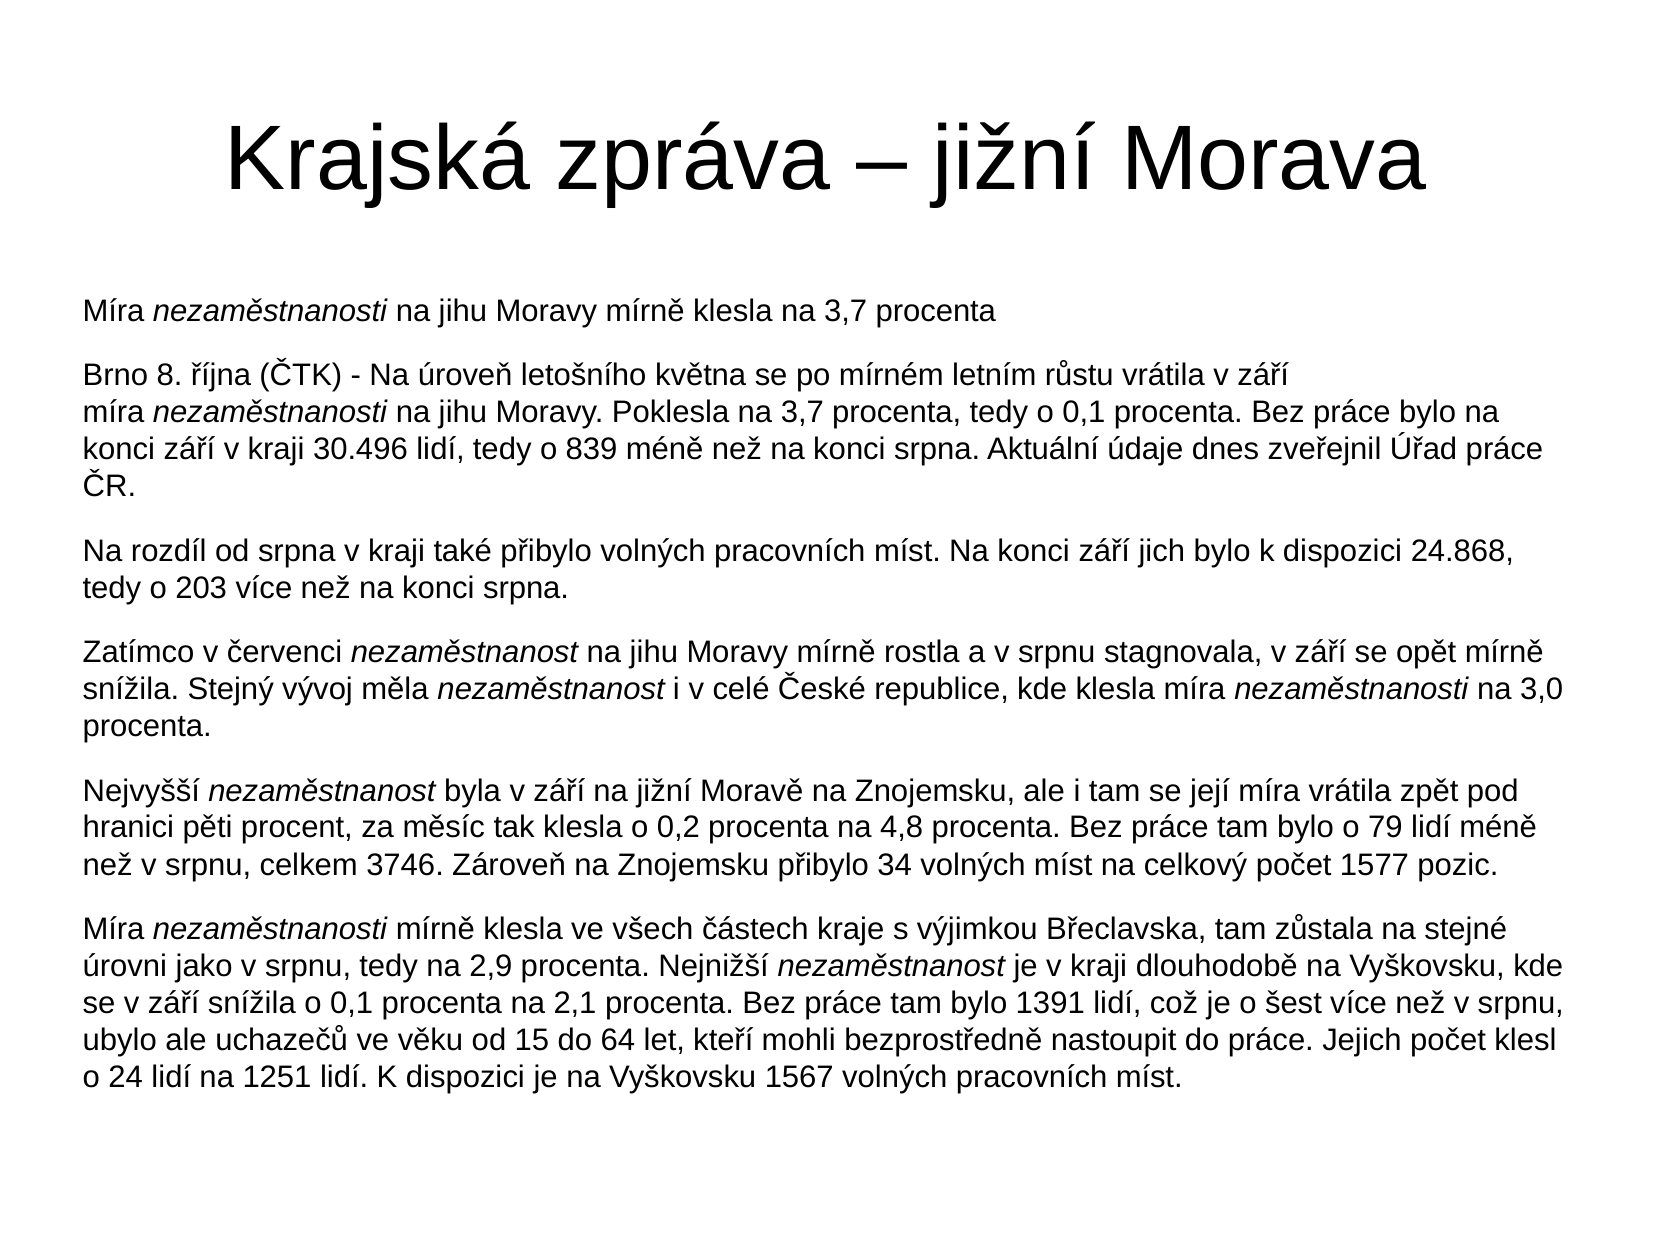

# Krajská zpráva – jižní Morava
Míra nezaměstnanosti na jihu Moravy mírně klesla na 3,7 procenta
Brno 8. října (ČTK) - Na úroveň letošního května se po mírném letním růstu vrátila v září míra nezaměstnanosti na jihu Moravy. Poklesla na 3,7 procenta, tedy o 0,1 procenta. Bez práce bylo na konci září v kraji 30.496 lidí, tedy o 839 méně než na konci srpna. Aktuální údaje dnes zveřejnil Úřad práce ČR.
Na rozdíl od srpna v kraji také přibylo volných pracovních míst. Na konci září jich bylo k dispozici 24.868, tedy o 203 více než na konci srpna.
Zatímco v červenci nezaměstnanost na jihu Moravy mírně rostla a v srpnu stagnovala, v září se opět mírně snížila. Stejný vývoj měla nezaměstnanost i v celé České republice, kde klesla míra nezaměstnanosti na 3,0 procenta.
Nejvyšší nezaměstnanost byla v září na jižní Moravě na Znojemsku, ale i tam se její míra vrátila zpět pod hranici pěti procent, za měsíc tak klesla o 0,2 procenta na 4,8 procenta. Bez práce tam bylo o 79 lidí méně než v srpnu, celkem 3746. Zároveň na Znojemsku přibylo 34 volných míst na celkový počet 1577 pozic.
Míra nezaměstnanosti mírně klesla ve všech částech kraje s výjimkou Břeclavska, tam zůstala na stejné úrovni jako v srpnu, tedy na 2,9 procenta. Nejnižší nezaměstnanost je v kraji dlouhodobě na Vyškovsku, kde se v září snížila o 0,1 procenta na 2,1 procenta. Bez práce tam bylo 1391 lidí, což je o šest více než v srpnu, ubylo ale uchazečů ve věku od 15 do 64 let, kteří mohli bezprostředně nastoupit do práce. Jejich počet klesl o 24 lidí na 1251 lidí. K dispozici je na Vyškovsku 1567 volných pracovních míst.